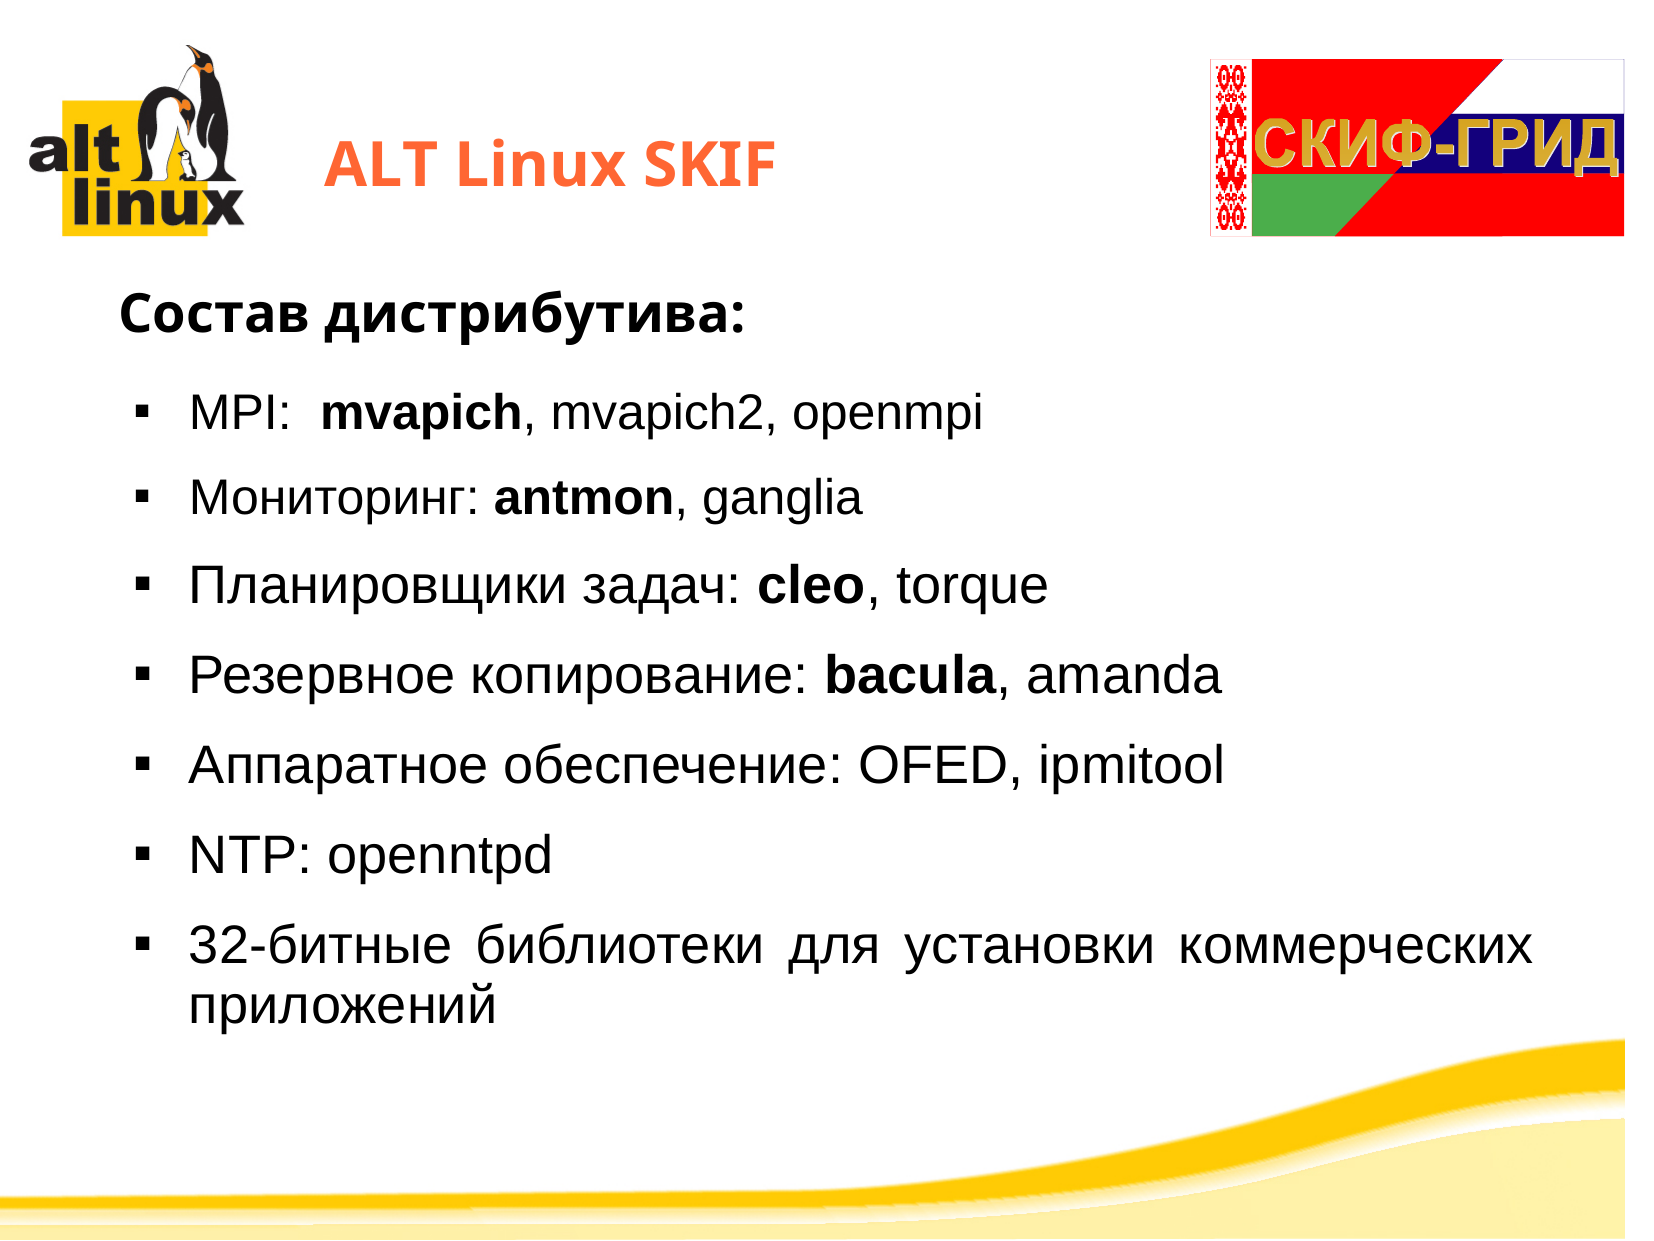

#
ALT Linux SKIF
Состав дистрибутива:
MPI: mvapich, mvapich2, openmpi
Мониторинг: antmon, ganglia
Планировщики задач: cleo, torque
Резервное копирование: bacula, amanda
Аппаратное обеспечение: OFED, ipmitool
NTP: openntpd
32-битные библиотеки для установки коммерческих приложений